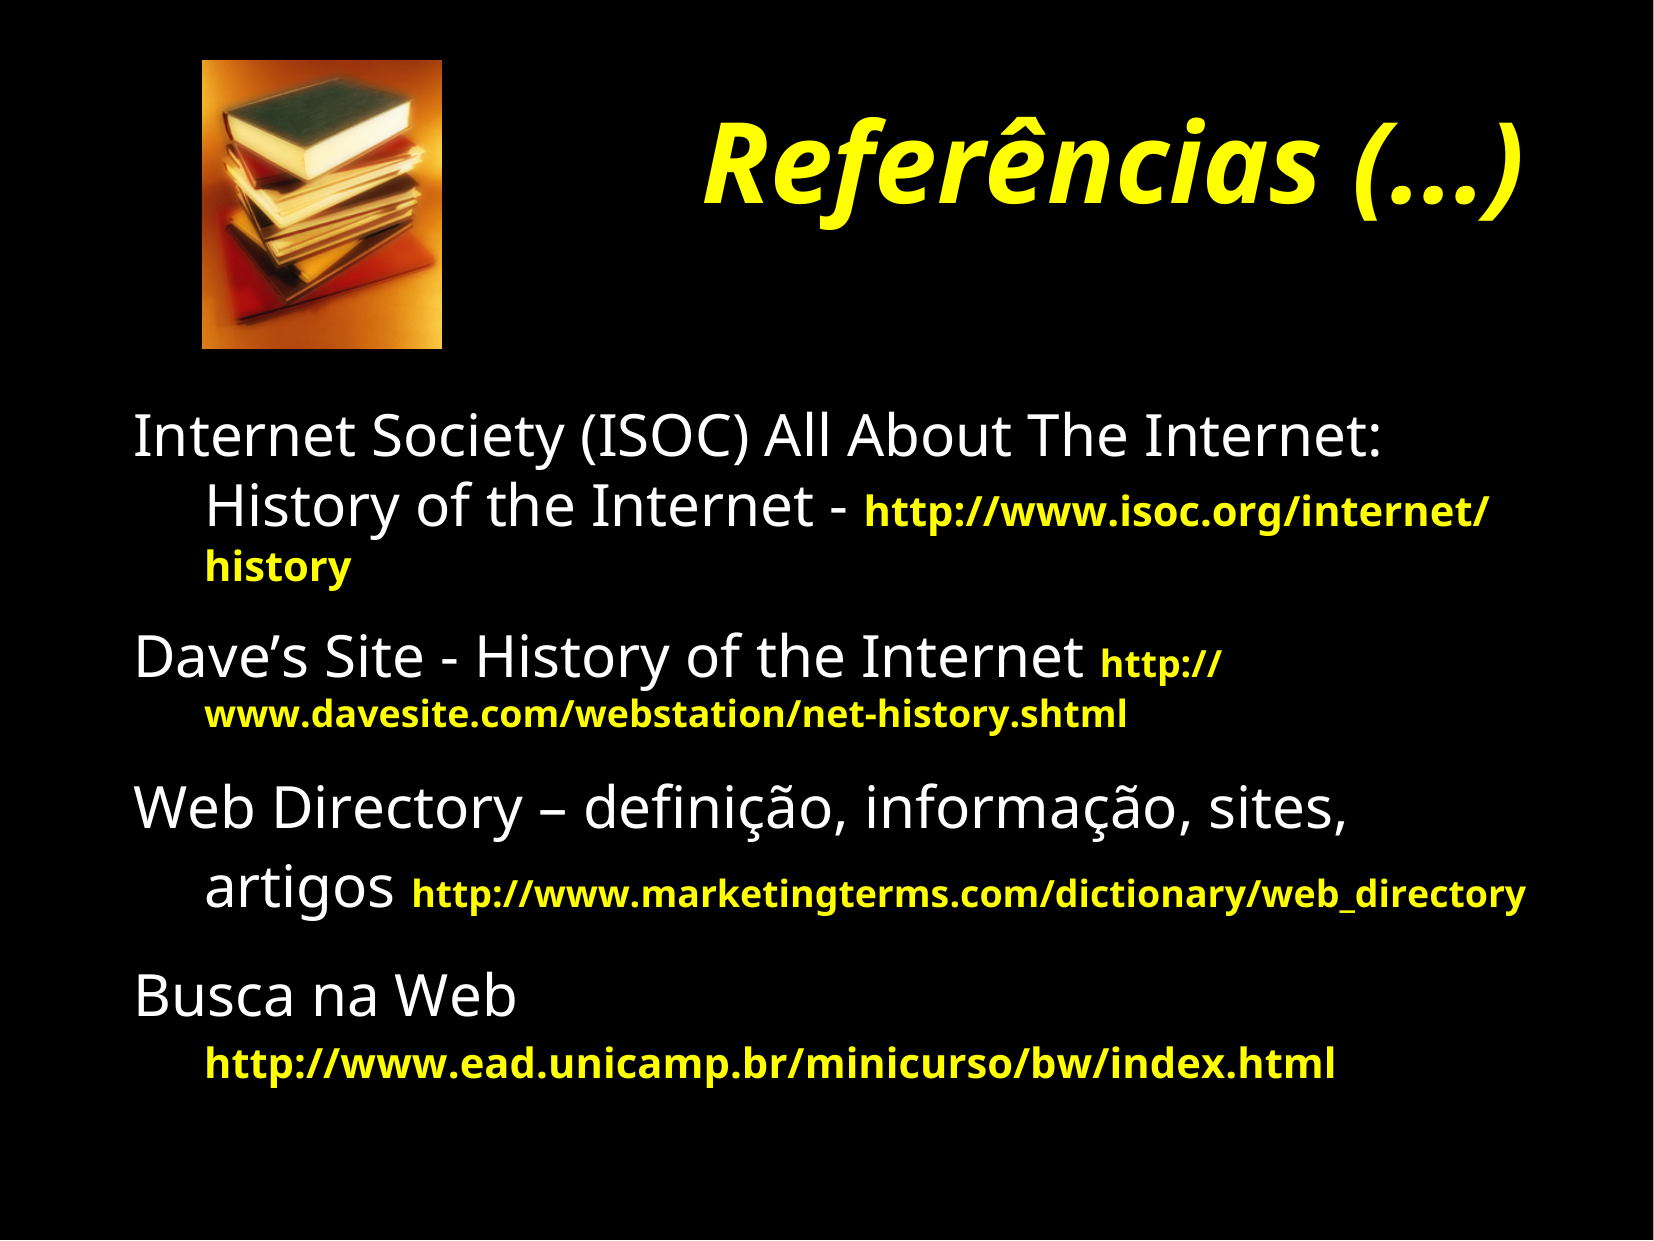

# Referências (...)
Internet Society (ISOC) All About The Internet: History of the Internet - http://www.isoc.org/internet/history
Dave’s Site - History of the Internet http://www.davesite.com/webstation/net-history.shtml
Web Directory – definição, informação, sites, artigos http://www.marketingterms.com/dictionary/web_directory
Busca na Web
http://www.ead.unicamp.br/minicurso/bw/index.html